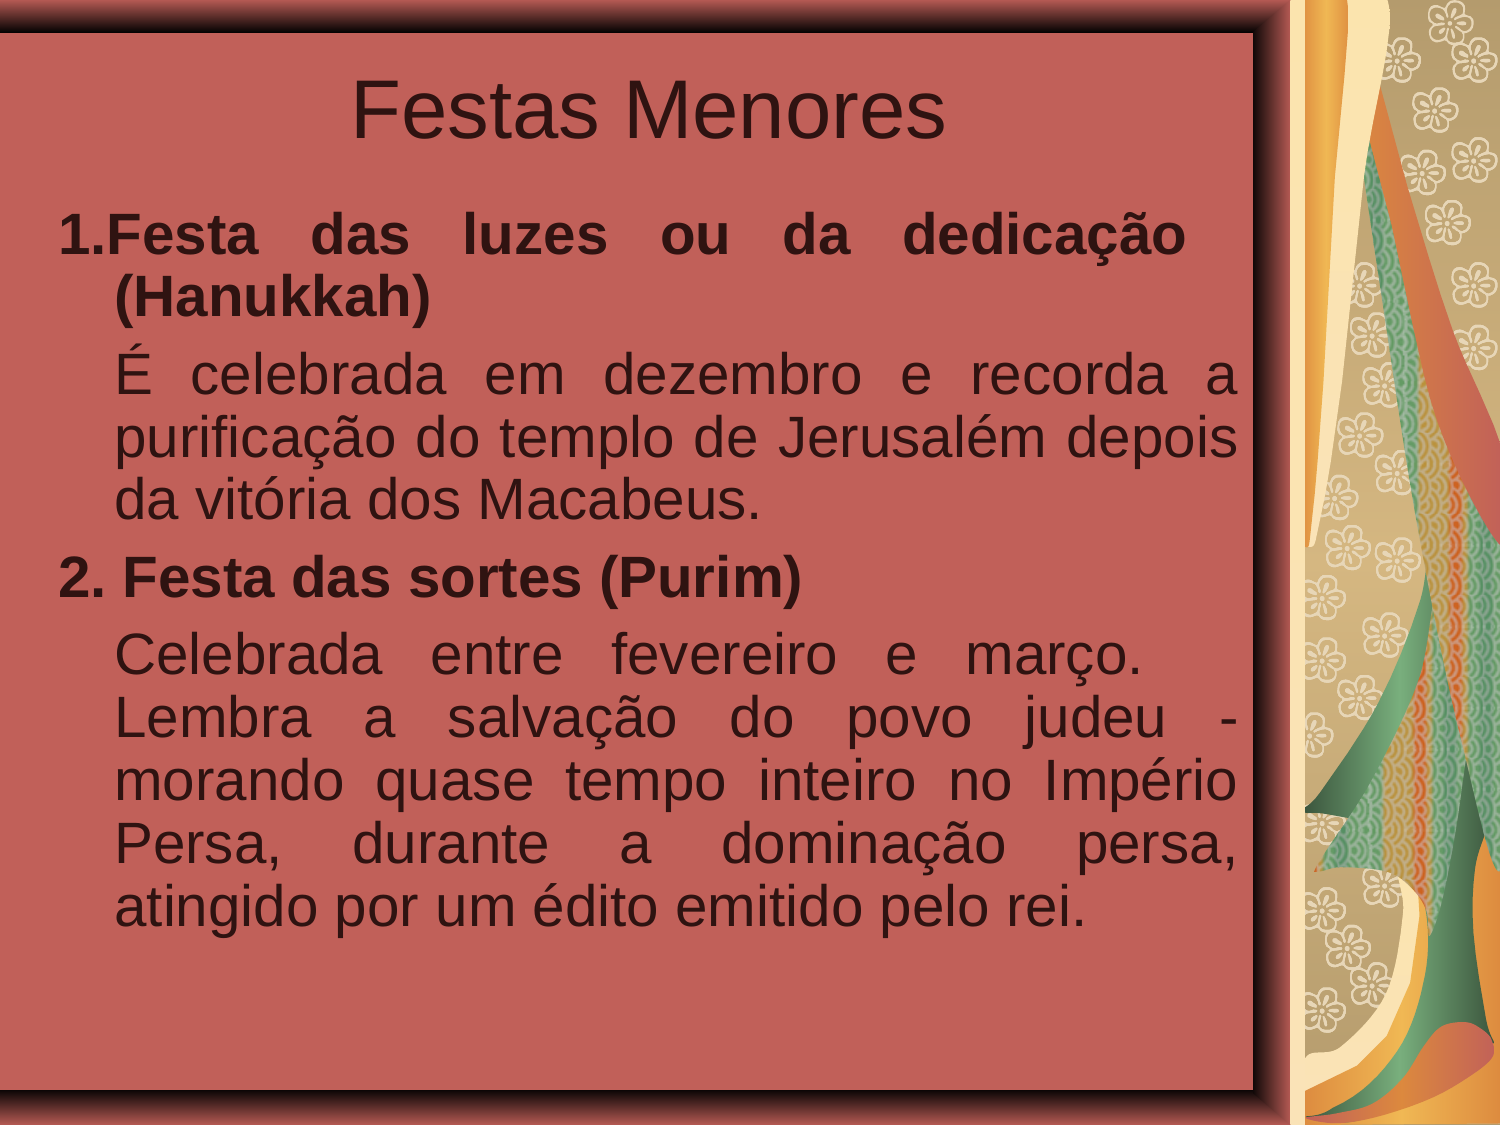

# Festas Menores
1.Festa das luzes ou da dedicação (Hanukkah)
	É celebrada em dezembro e recorda a purificação do templo de Jerusalém depois da vitória dos Macabeus.
2. Festa das sortes (Purim)
	Celebrada entre fevereiro e março. Lembra a salvação do povo judeu - morando quase tempo inteiro no Império Persa, durante a dominação persa, atingido por um édito emitido pelo rei.